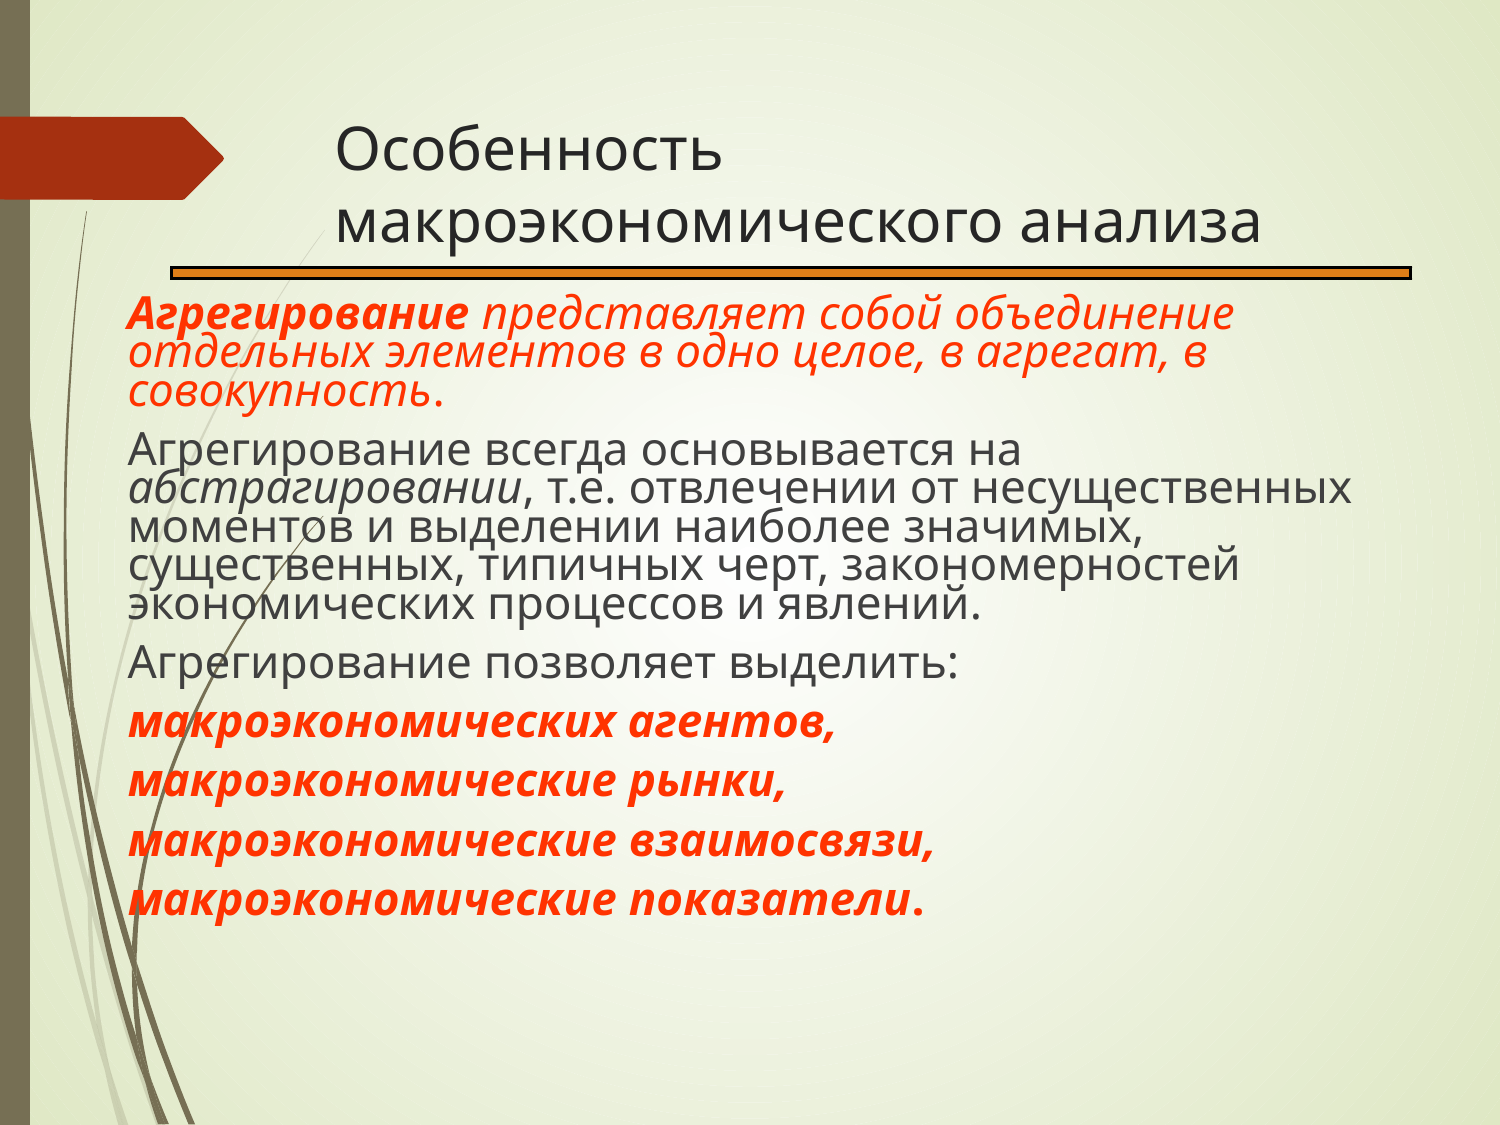

# Особенность макроэкономического анализа
Агрегирование представляет собой объединение отдельных элементов в одно целое, в агрегат, в совокупность.
Агрегирование всегда основывается на абстрагировании, т.е. отвлечении от несущественных моментов и выделении наиболее значимых, существенных, типичных черт, закономерностей экономических процессов и явлений.
Агрегирование позволяет выделить:
макроэкономических агентов,
макроэкономические рынки,
макроэкономические взаимосвязи,
макроэкономические показатели.